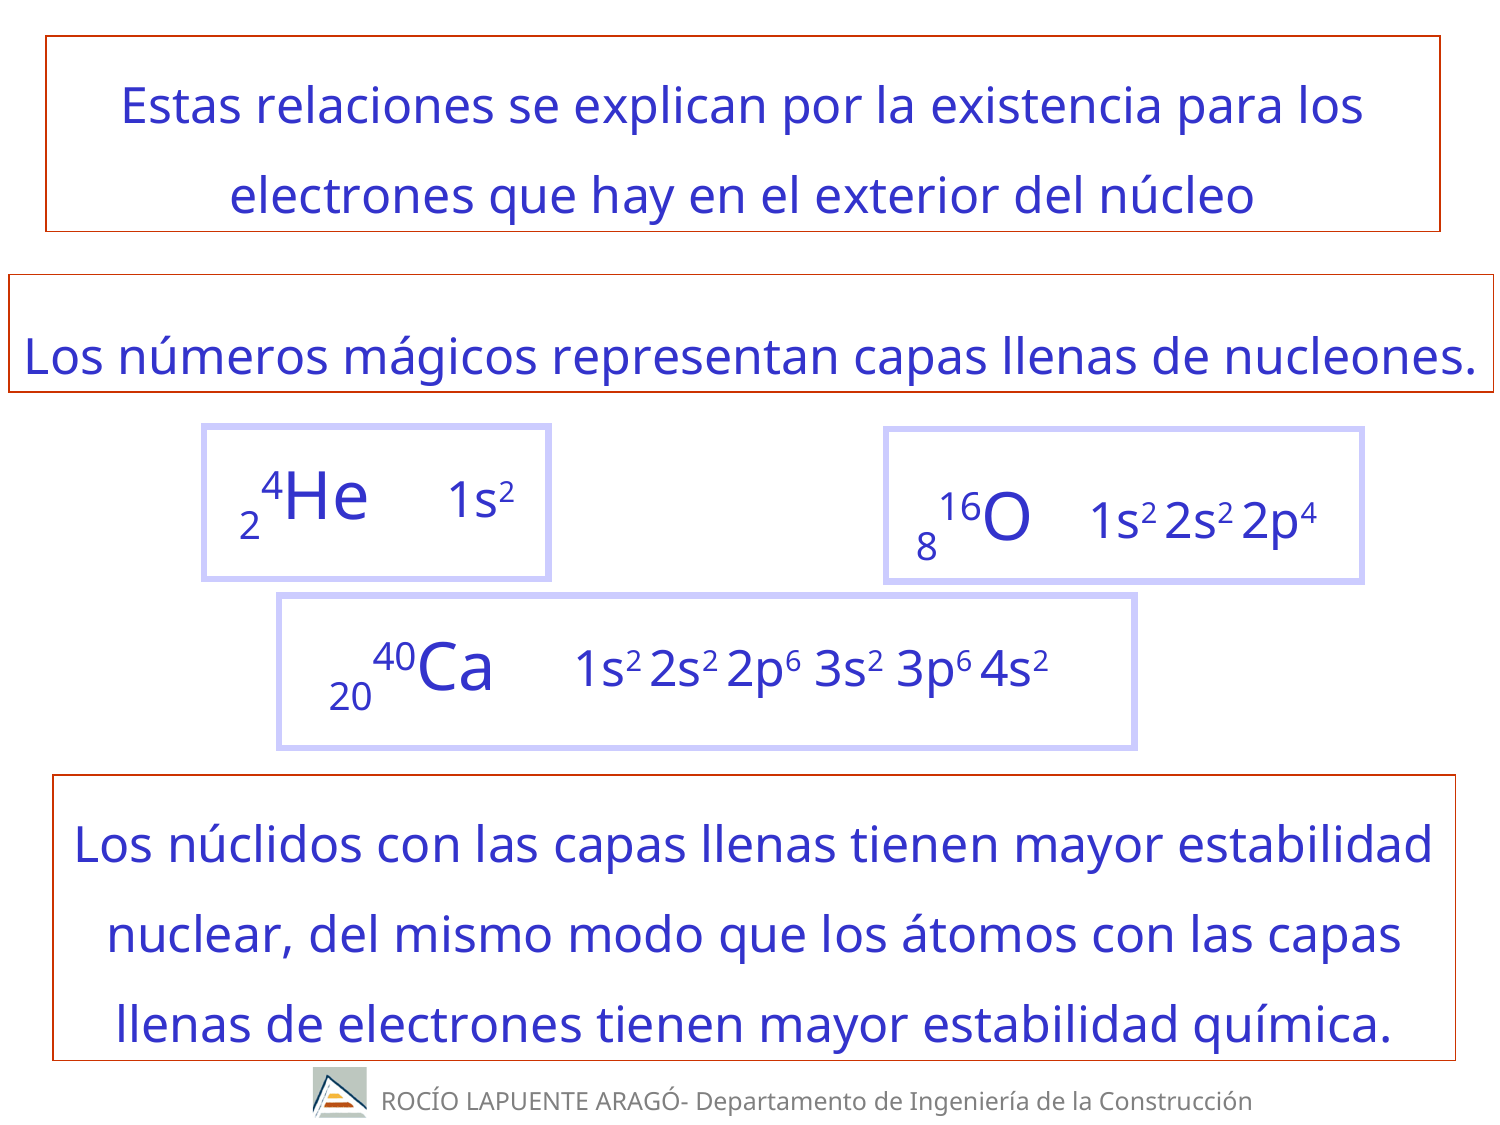

Estas relaciones se explican por la existencia para los electrones que hay en el exterior del núcleo
Los números mágicos representan capas llenas de nucleones.
24He
1s2
816O
1s2 2s2 2p4
2040Ca
1s2 2s2 2p6 3s2 3p6 4s2
Los núclidos con las capas llenas tienen mayor estabilidad nuclear, del mismo modo que los átomos con las capas llenas de electrones tienen mayor estabilidad química.